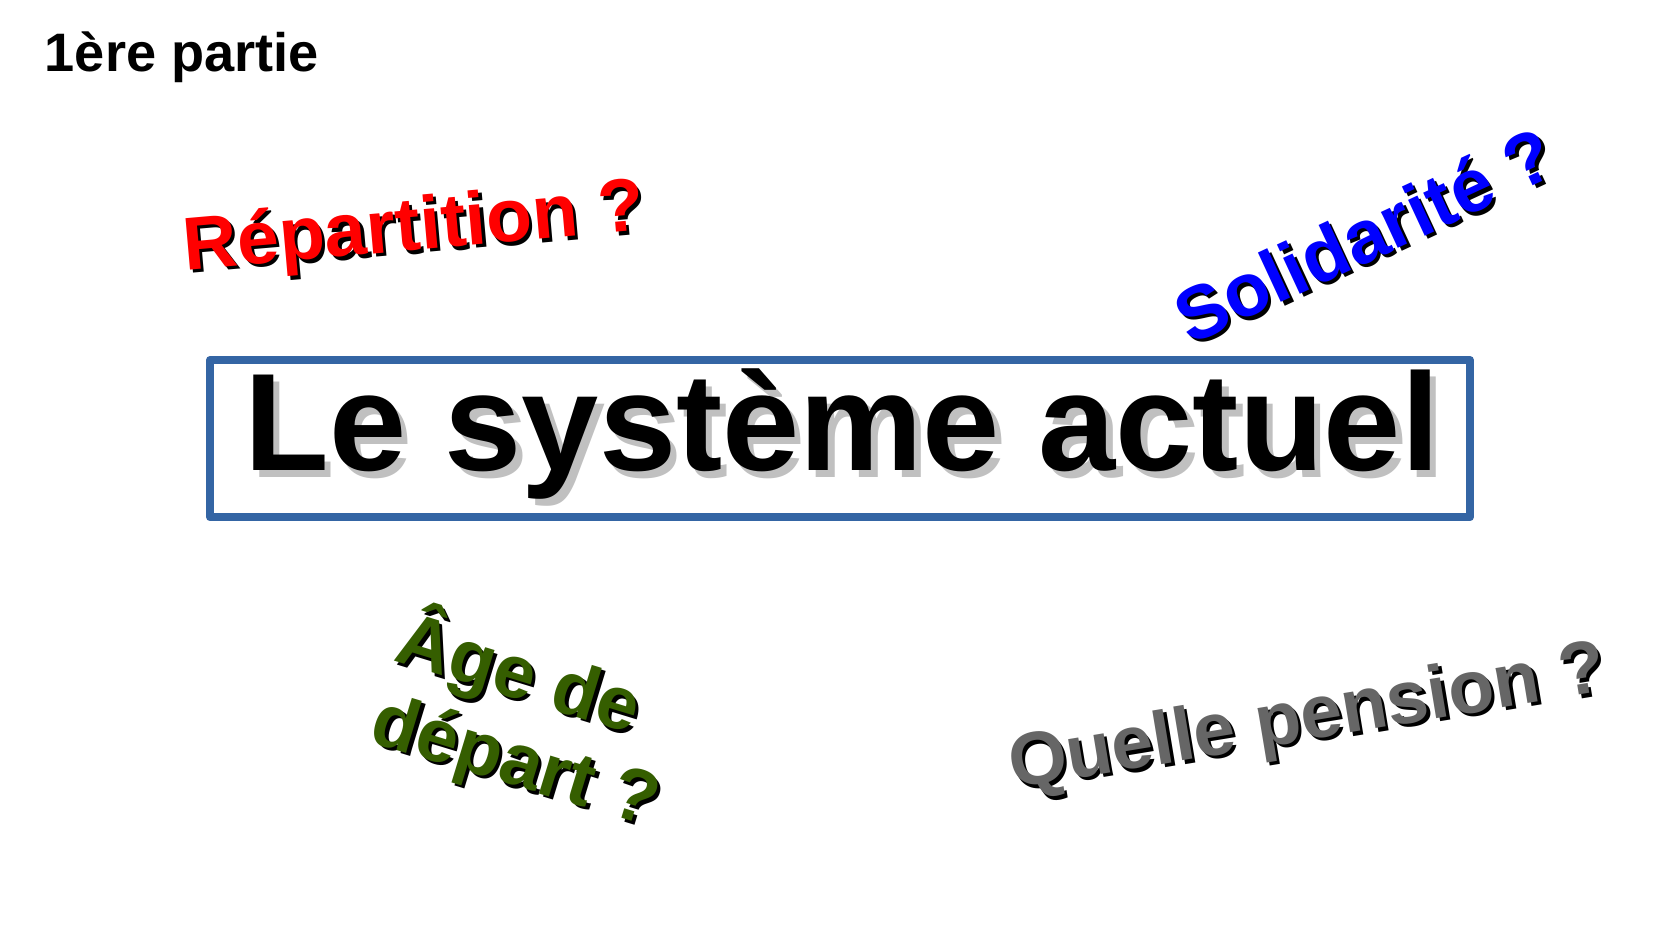

1ère partie
Solidarité ?
Répartition ?
# Le système actuel
Quelle pension ?
Âge de départ ?